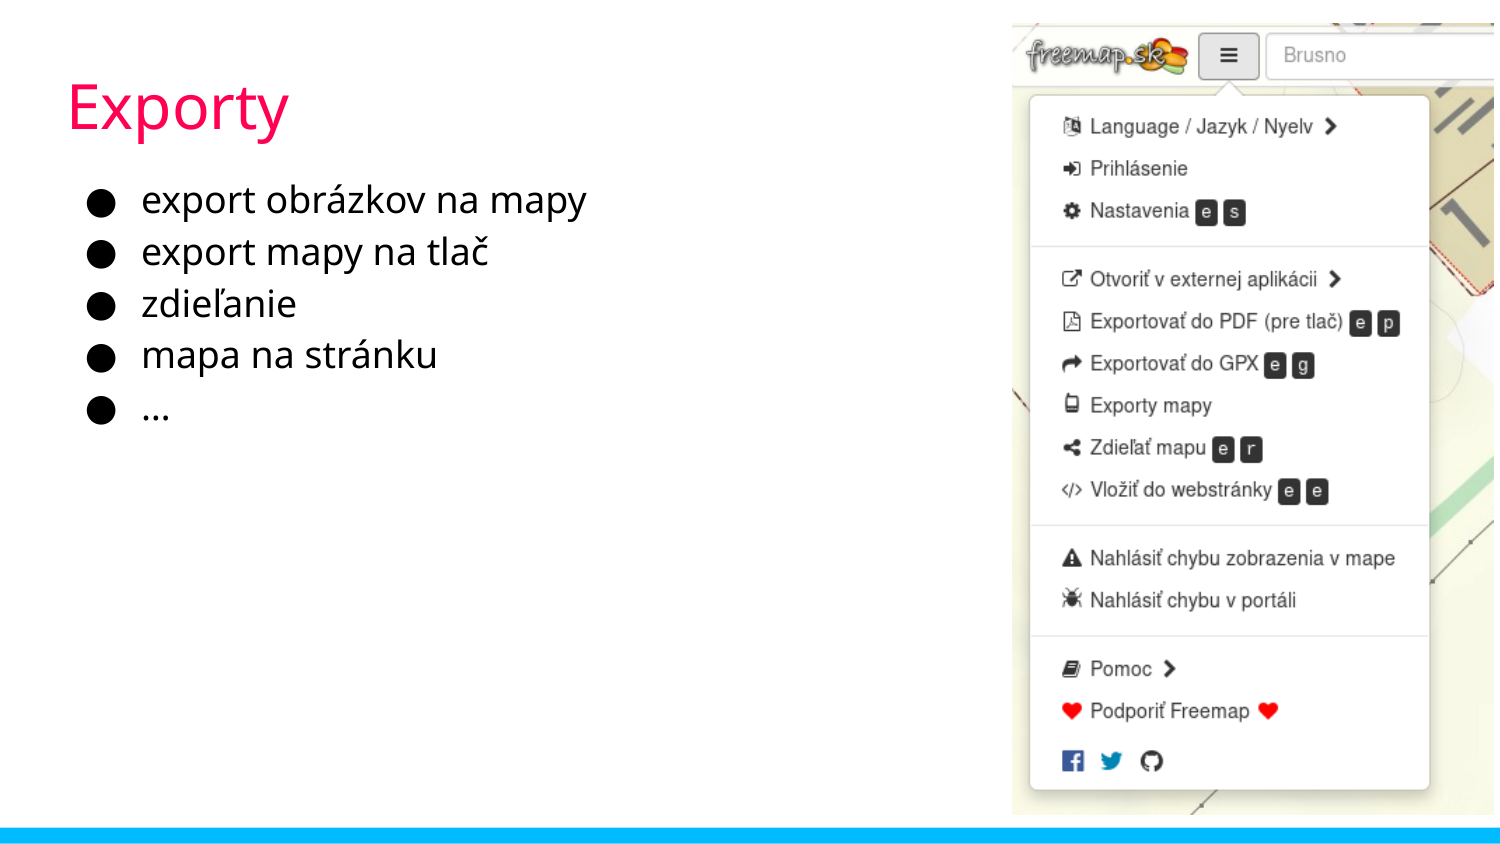

# Exporty
export obrázkov na mapy
export mapy na tlač
zdieľanie
mapa na stránku
…